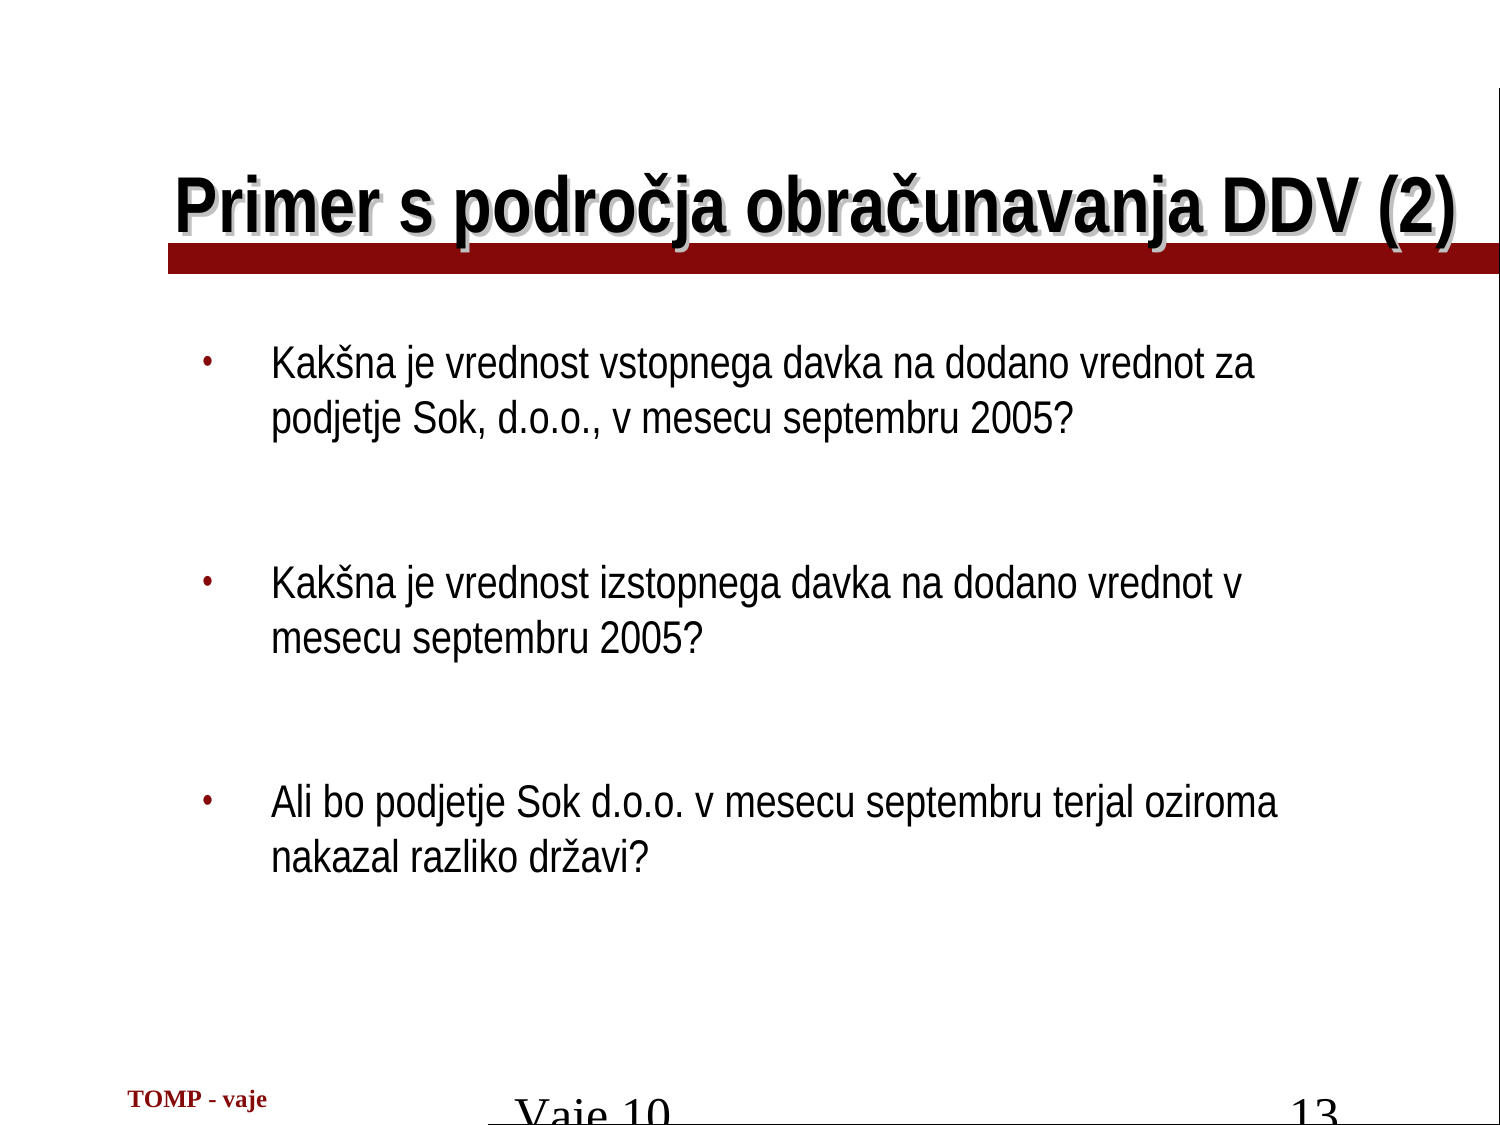

Primer s področja obračunavanja DDV (2)
# Kakšna je vrednost vstopnega davka na dodano vrednot za podjetje Sok, d.o.o., v mesecu septembru 2005?
Kakšna je vrednost izstopnega davka na dodano vrednot v mesecu septembru 2005?
Ali bo podjetje Sok d.o.o. v mesecu septembru terjal oziroma nakazal razliko državi?
Vaje 5
13